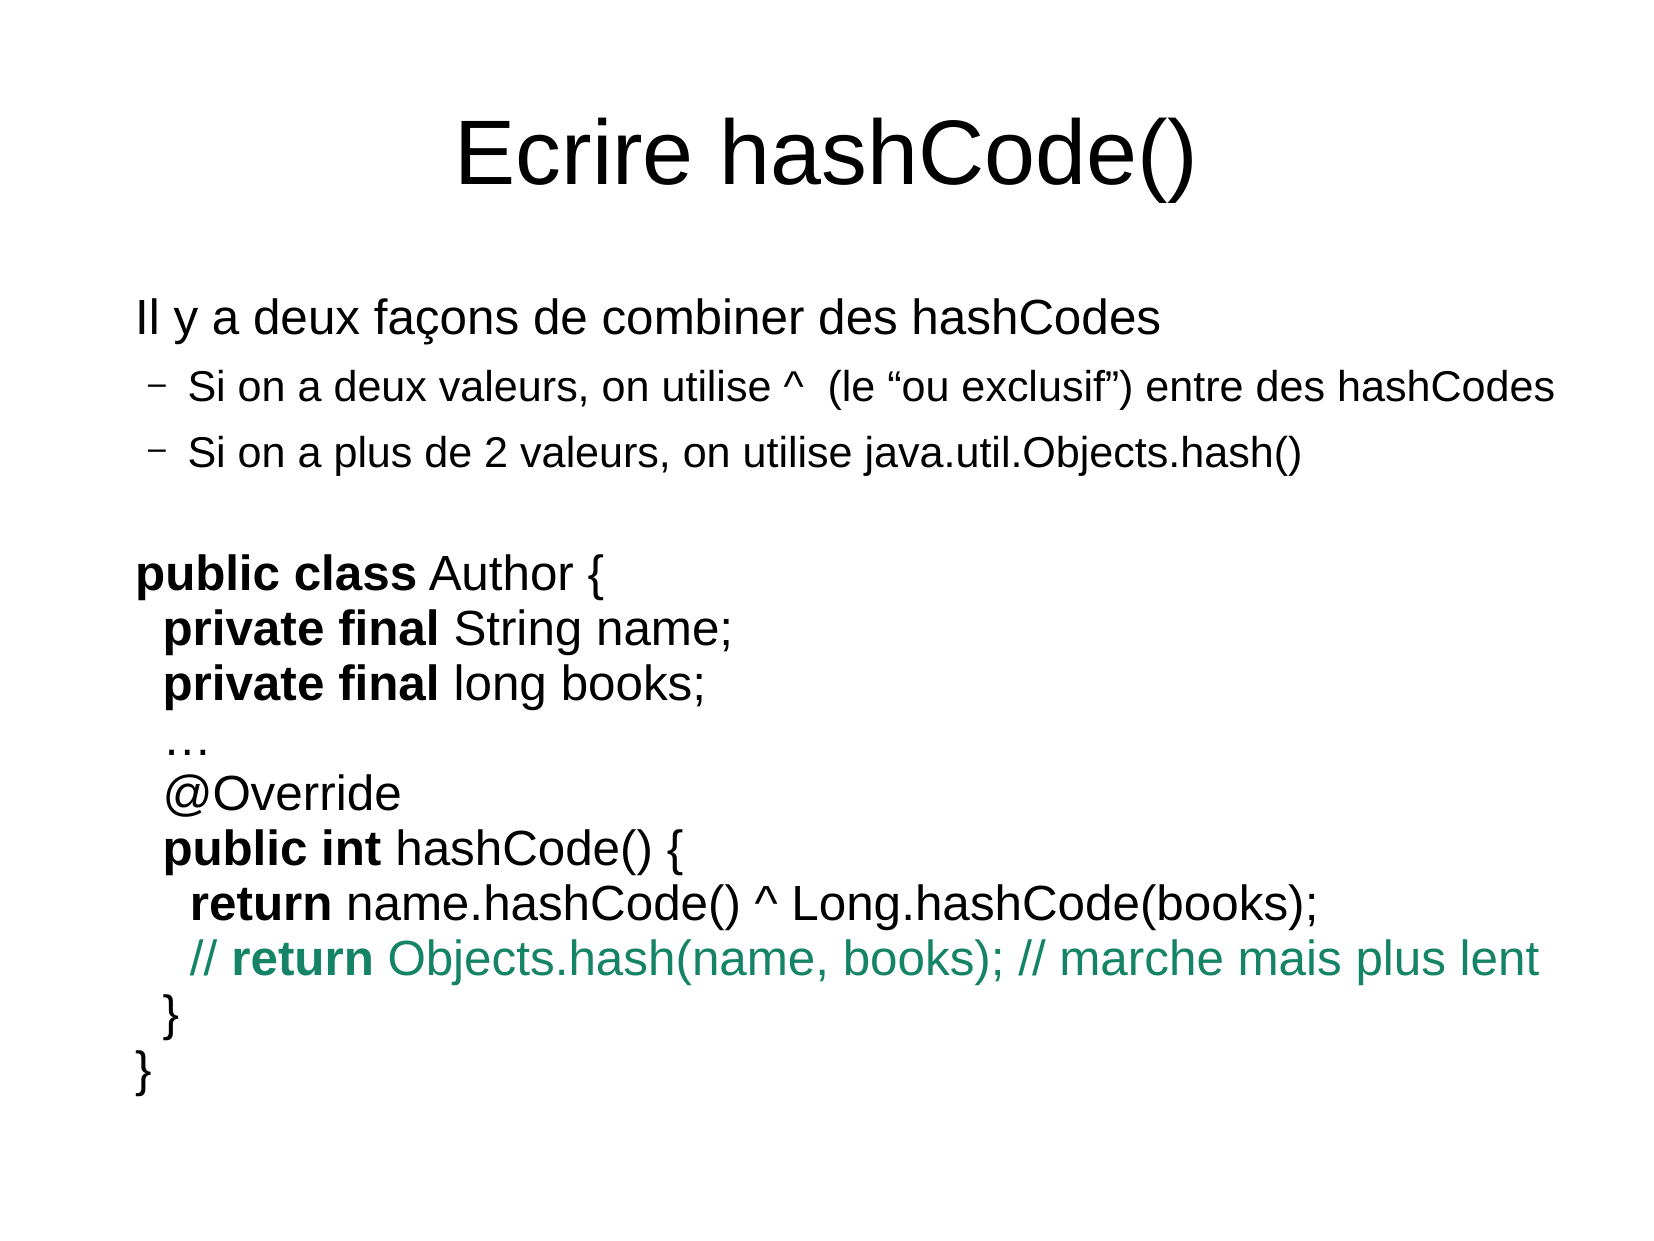

Ecrire hashCode()
# Il y a deux façons de combiner des hashCodes
Si on a deux valeurs, on utilise ^ (le “ou exclusif”) entre des hashCodes
Si on a plus de 2 valeurs, on utilise java.util.Objects.hash()
public class Author {
 private final String name;
 private final long books;
 …
 @Override
 public int hashCode() {
 return name.hashCode() ^ Long.hashCode(books);
 // return Objects.hash(name, books); // marche mais plus lent
 }
}